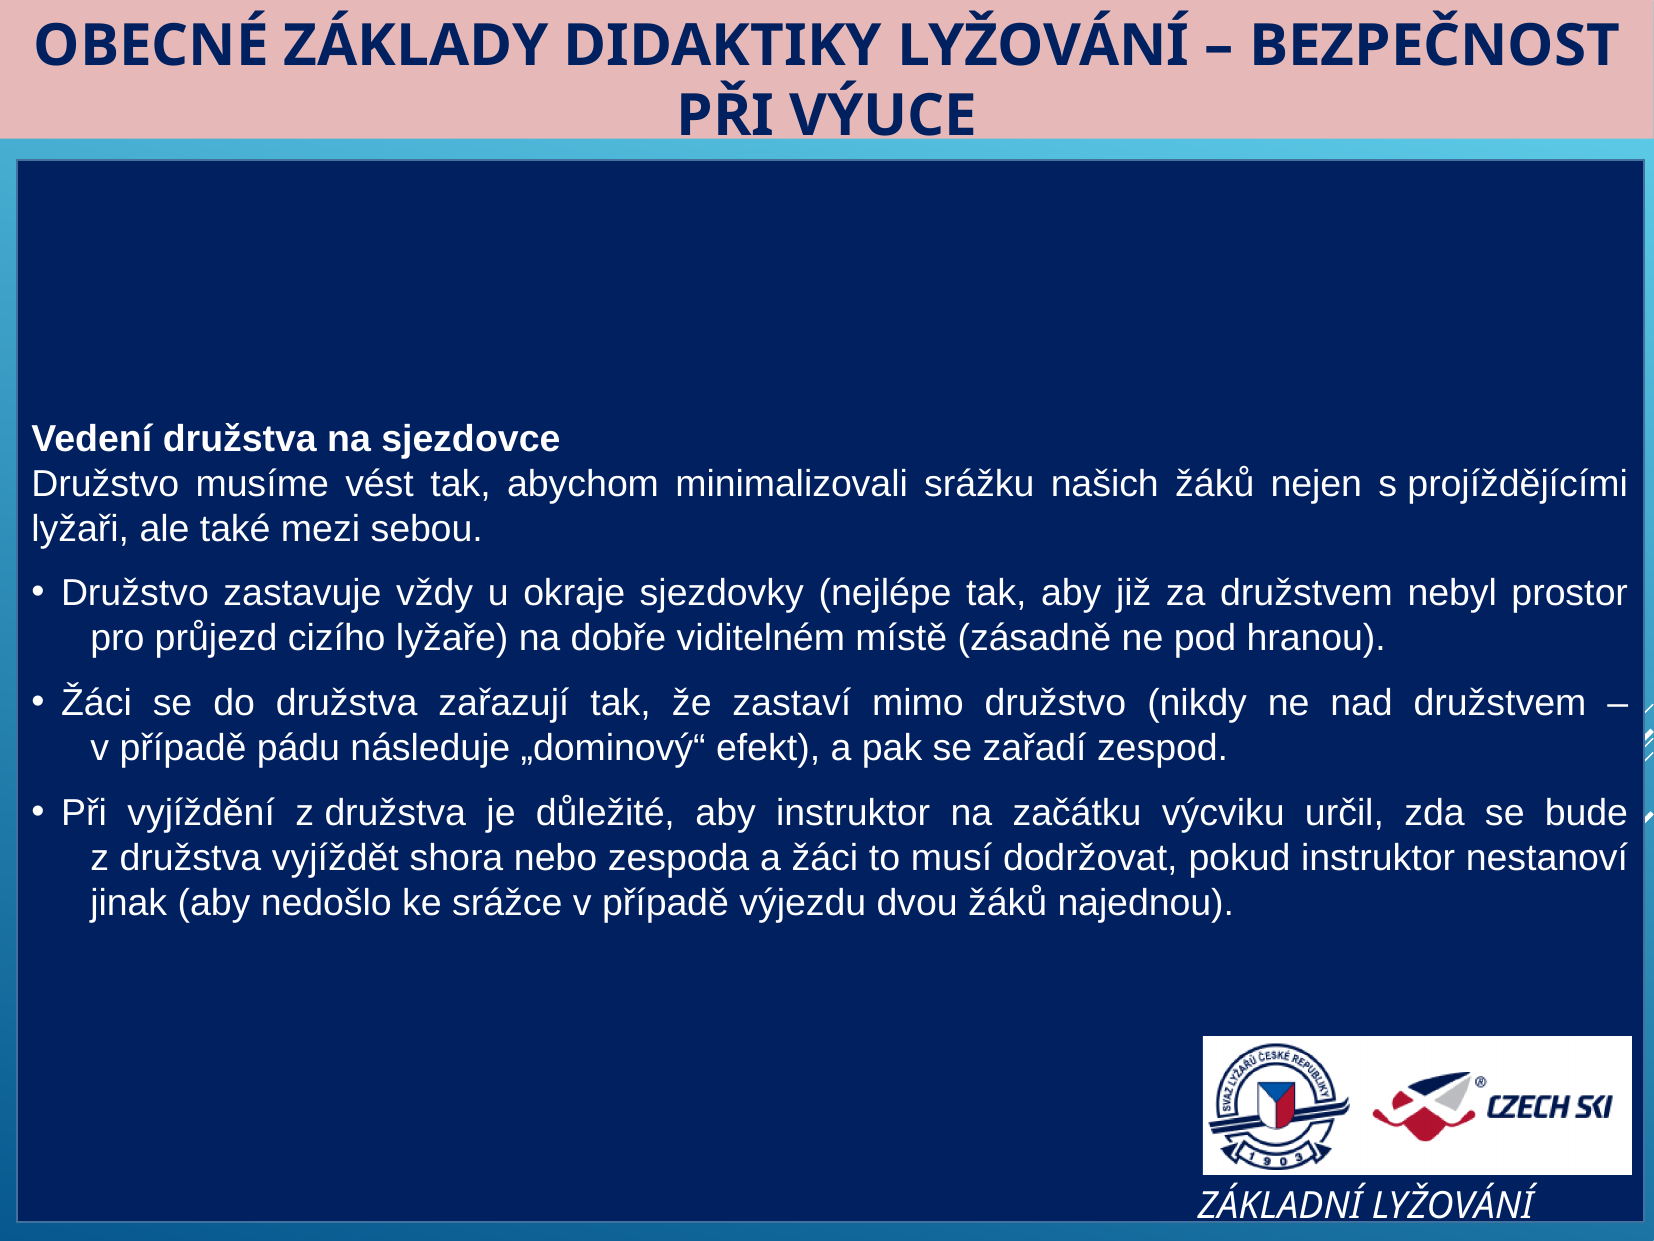

# Obecné základy didaktiky lyžování – bezpečnost při výuce
Vedení družstva na sjezdovce
Družstvo musíme vést tak, abychom minimalizovali srážku našich žáků nejen s projíždějícími lyžaři, ale také mezi sebou.
Družstvo zastavuje vždy u okraje sjezdovky (nejlépe tak, aby již za družstvem nebyl prostor pro průjezd cizího lyžaře) na dobře viditelném místě (zásadně ne pod hranou).
Žáci se do družstva zařazují tak, že zastaví mimo družstvo (nikdy ne nad družstvem – v případě pádu následuje „dominový“ efekt), a pak se zařadí zespod.
Při vyjíždění z družstva je důležité, aby instruktor na začátku výcviku určil, zda se bude z družstva vyjíždět shora nebo zespoda a žáci to musí dodržovat, pokud instruktor nestanoví jinak (aby nedošlo ke srážce v případě výjezdu dvou žáků najednou).
ZÁKLADNÍ LYŽOVÁNÍ